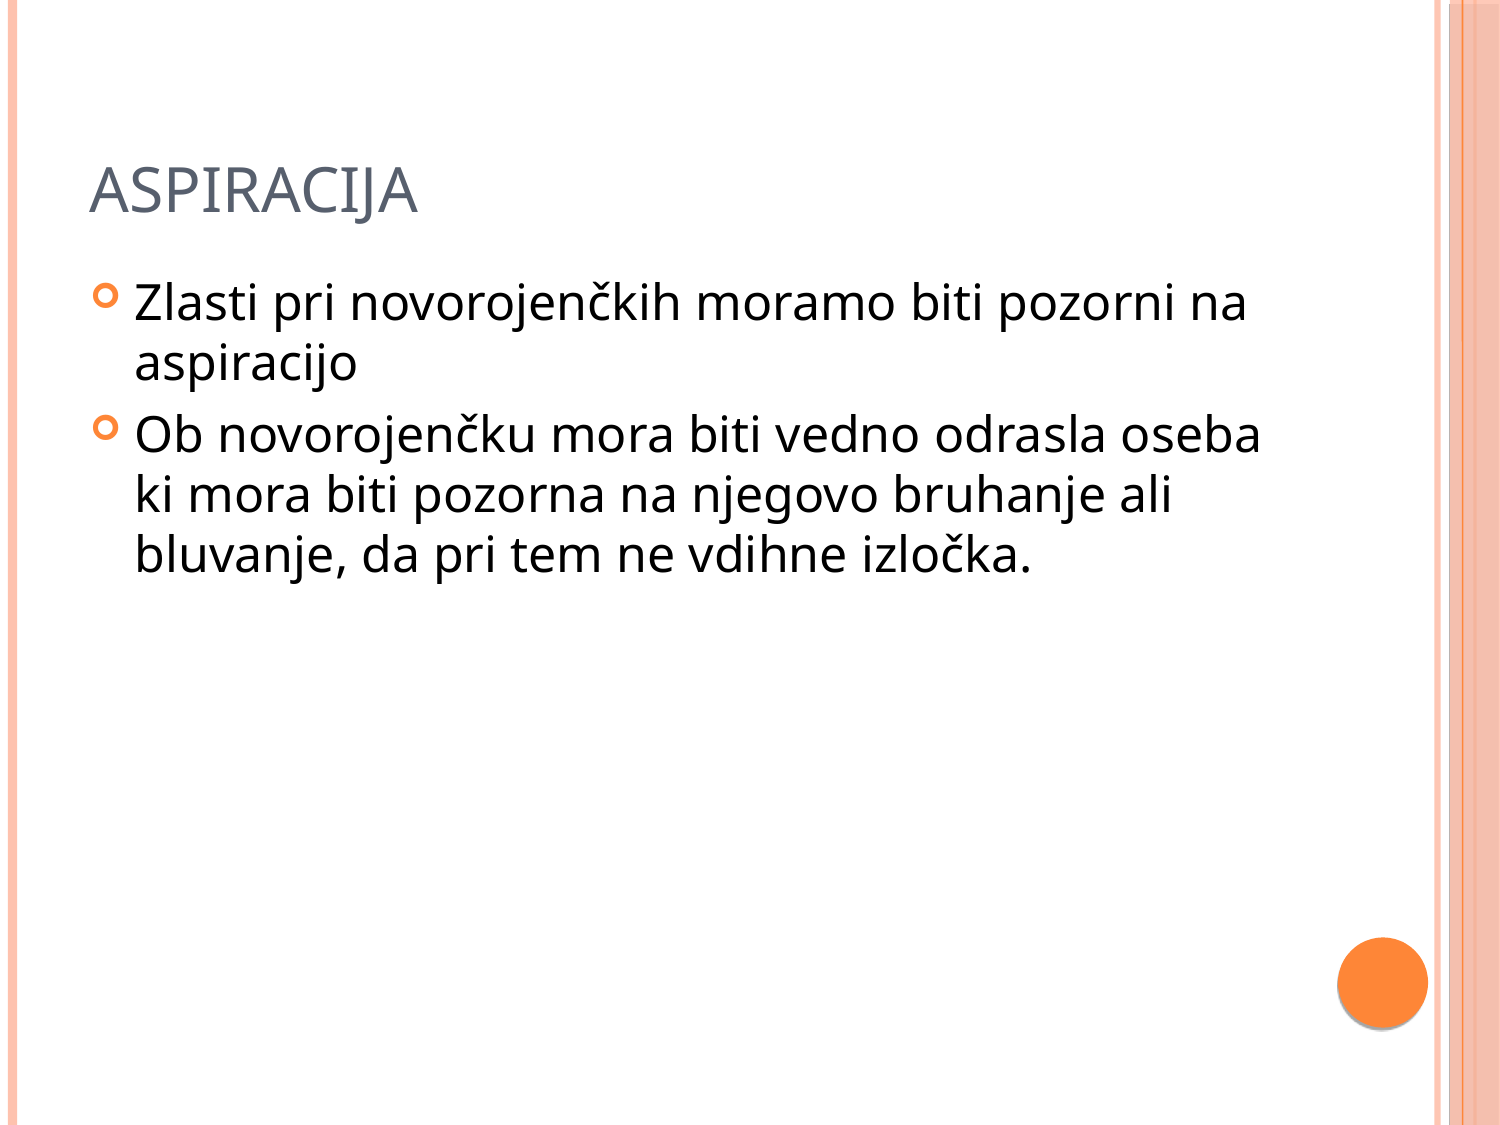

# ASPIRACIJA
Zlasti pri novorojenčkih moramo biti pozorni na aspiracijo
Ob novorojenčku mora biti vedno odrasla oseba ki mora biti pozorna na njegovo bruhanje ali bluvanje, da pri tem ne vdihne izločka.